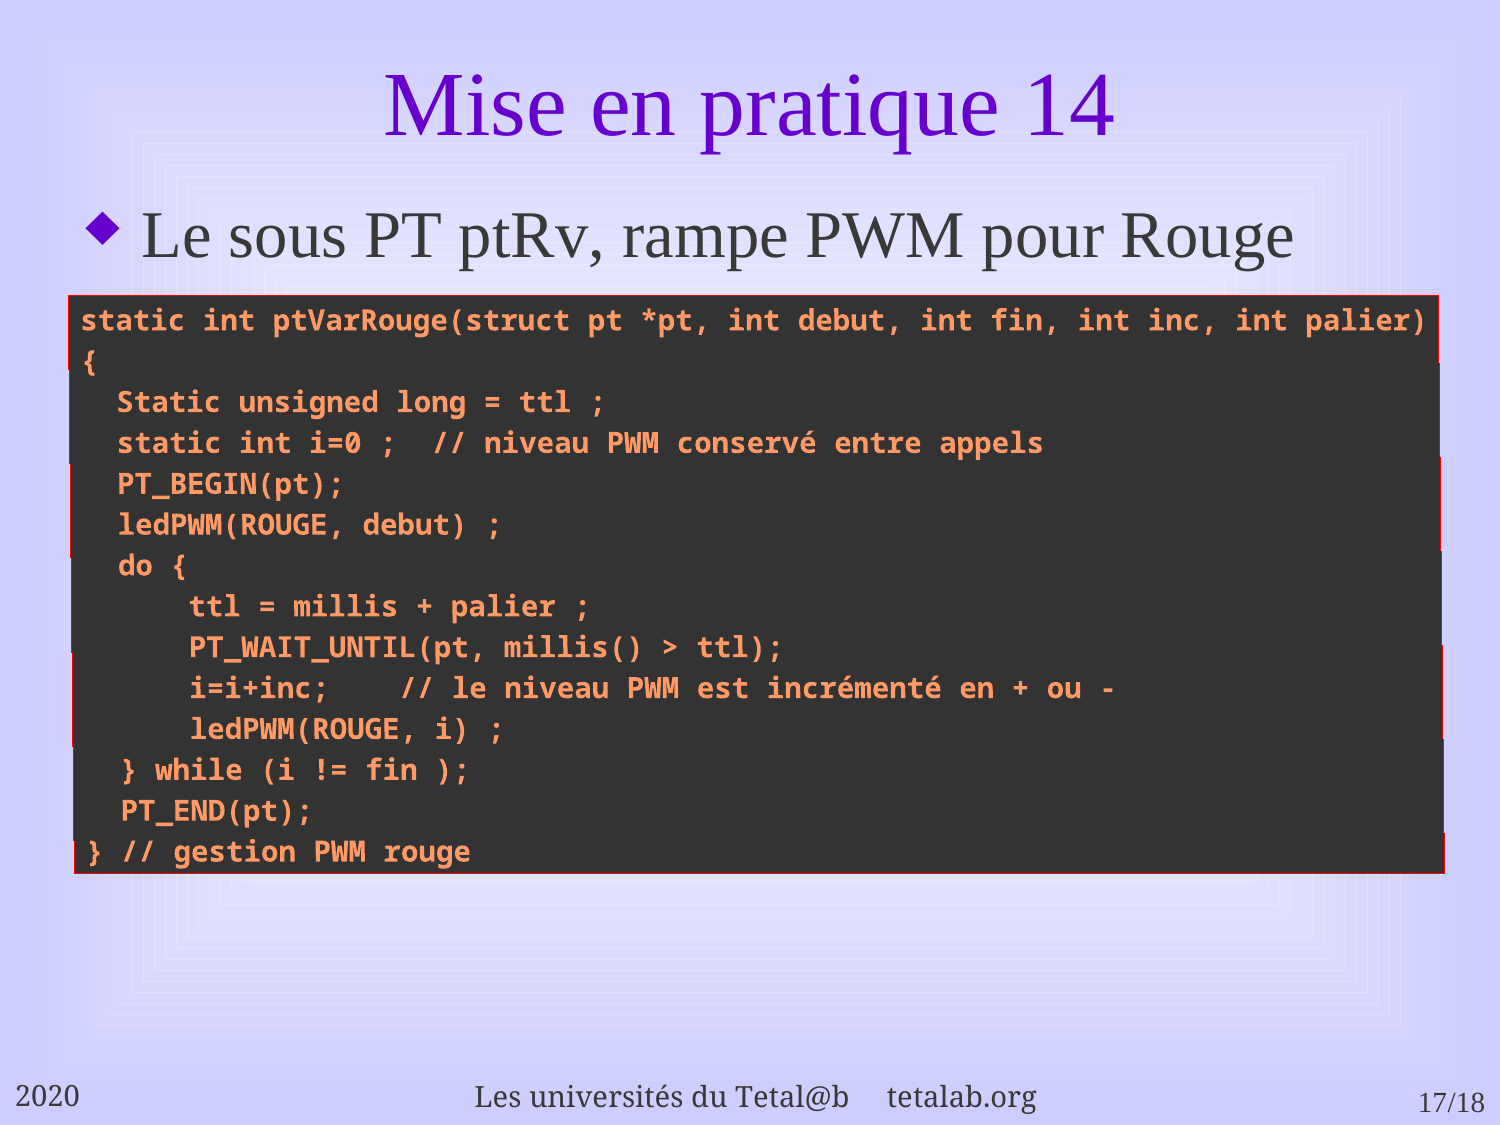

# Mise en pratique 14
Le sous PT ptRv, rampe PWM pour Rouge
static int ptVarRouge(struct pt *pt, int debut, int fin, int inc, int palier)
{
 Static unsigned long = ttl ;
 static int i=0 ; // niveau PWM conservé entre appels
 PT_BEGIN(pt);
 ledPWM(ROUGE, debut) ;
 do {
 ttl = millis + palier ;
 PT_WAIT_UNTIL(pt, millis() > ttl);
 i=i+inc; // le niveau PWM est incrémenté en + ou -
 ledPWM(ROUGE, i) ;
 } while (i != fin );
 PT_END(pt);
} // gestion PWM rouge
2020
Les universités du Tetal@b tetalab.org
17